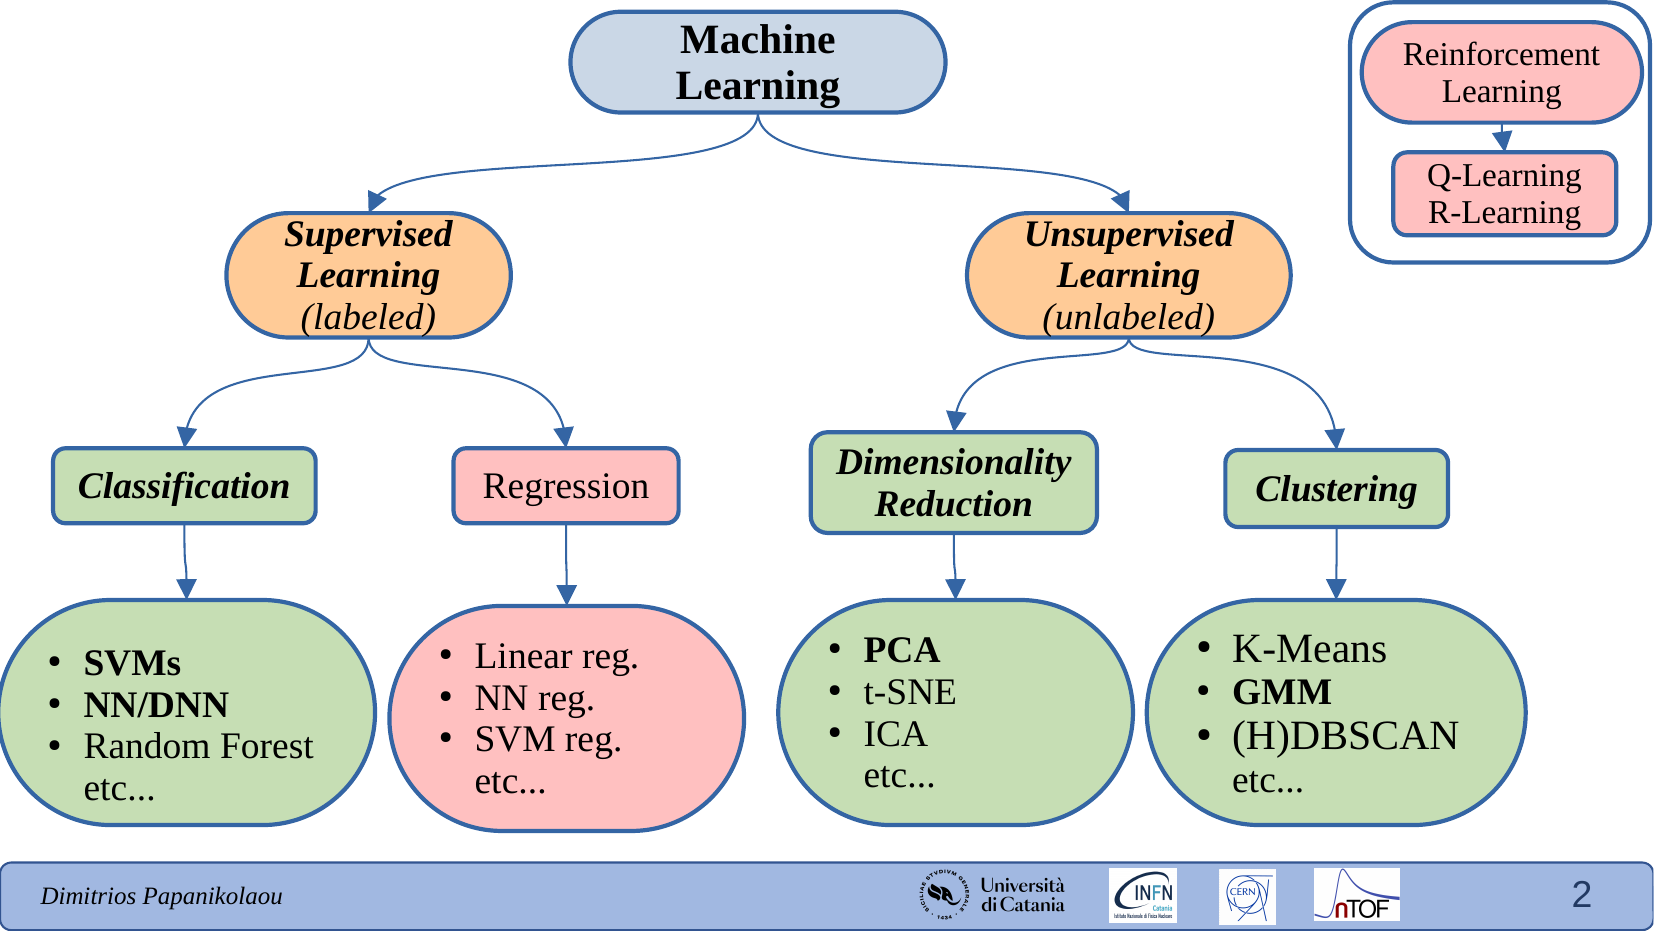

Machine
Learning
Reinforcement
Learning
Q-Learning
R-Learning
Supervised
Learning
(labeled)
Unsupervised
Learning
(unlabeled)
Dimensionality
Reduction
Classification
Regression
Clustering
SVMs
NN/DNN
Random Forest
etc...
PCA
t-SNE
ICA
etc...
K-Means
GMM
(H)DBSCAN
etc...
Linear reg.
NN reg.
SVM reg.
etc...
Dimitrios Papanikolaou